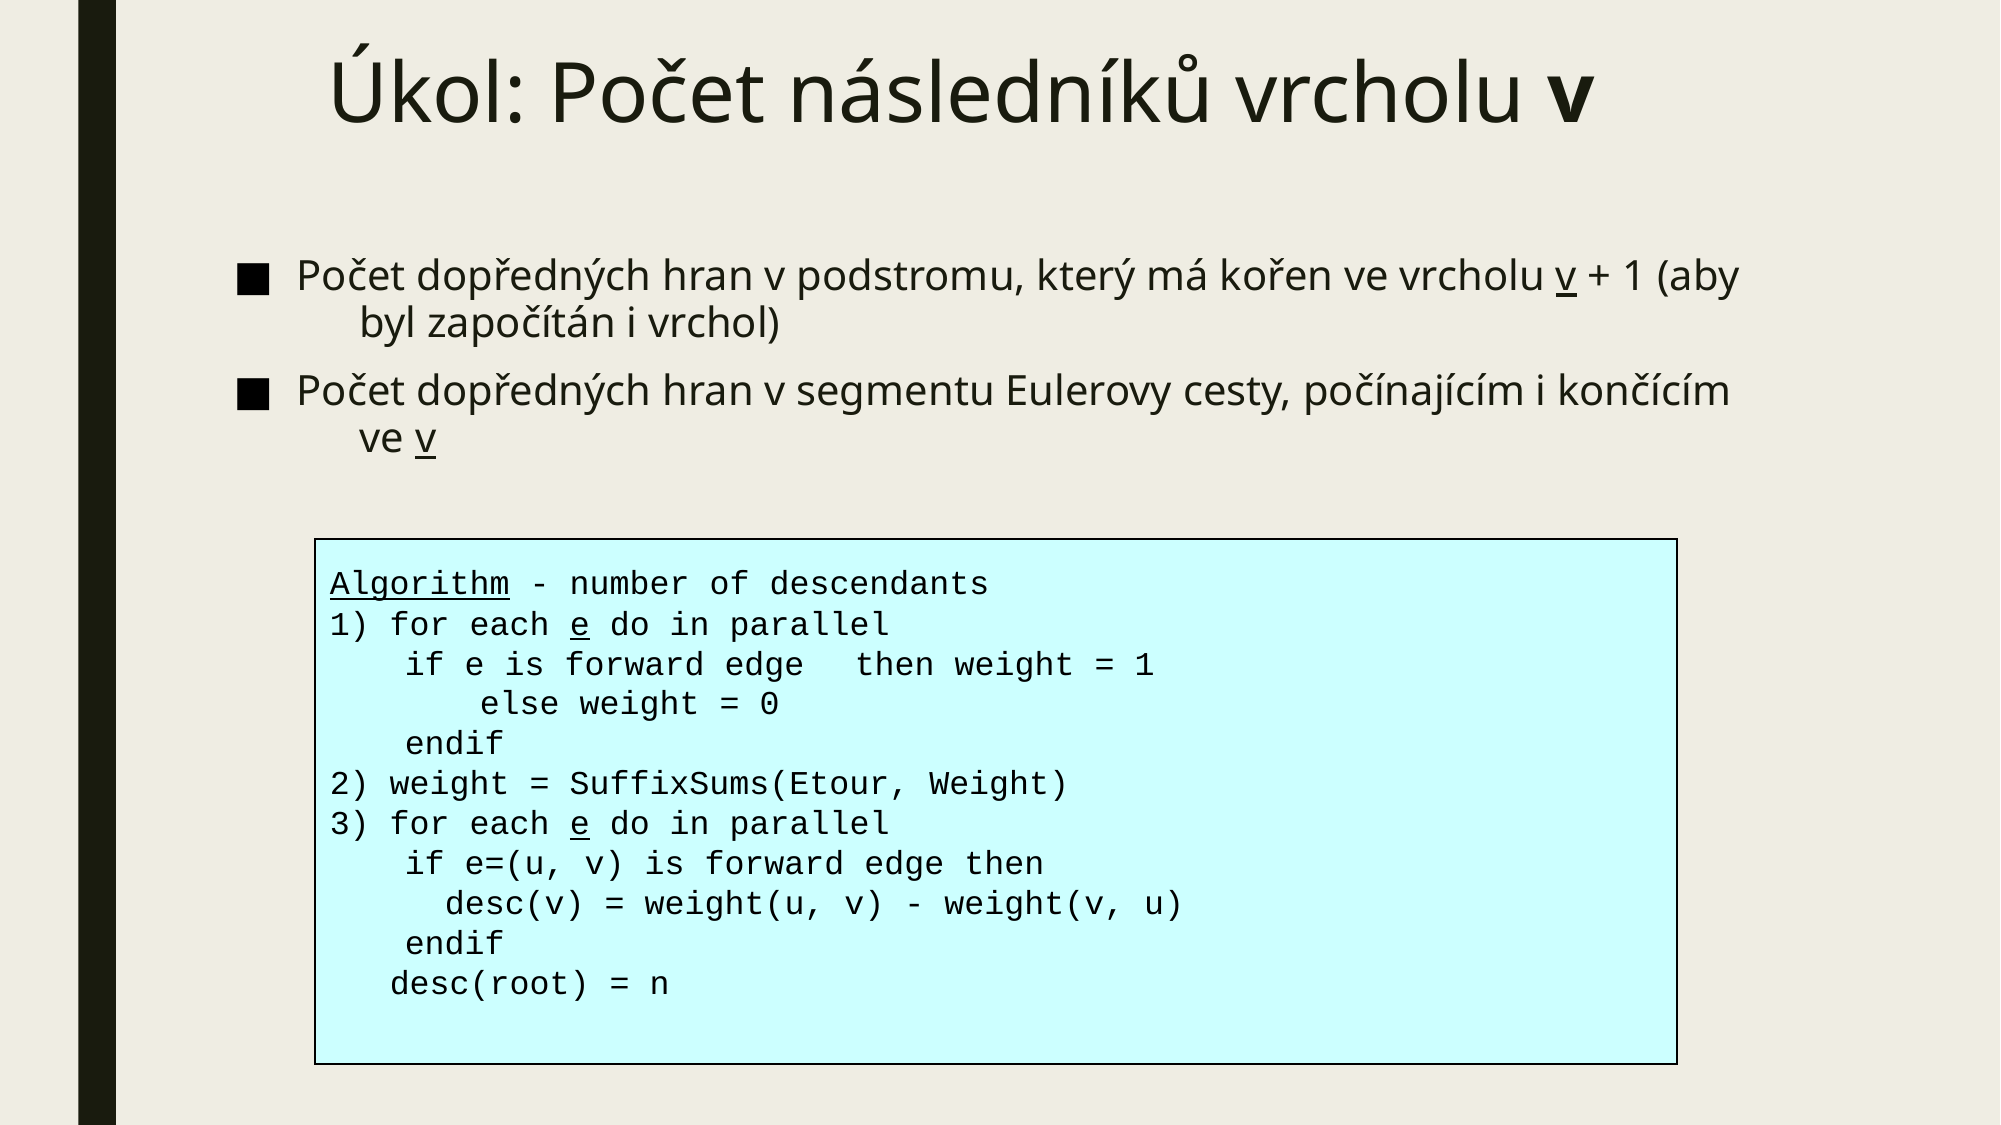

# Úkol: Počet následníků vrcholu v
Počet dopředných hran v podstromu, který má kořen ve vrcholu v + 1 (aby byl započítán i vrchol)
Počet dopředných hran v segmentu Eulerovy cesty, počínajícím i končícím ve v
Algorithm - number of descendants
1) for each e do in parallel
	if e is forward edge 	then weight = 1
		else weight = 0
	endif
2) weight = SuffixSums(Etour, Weight)
3) for each e do in parallel
	if e=(u, v) is forward edge then
	 desc(v) = weight(u, v) - weight(v, u)
	endif
 desc(root) = n